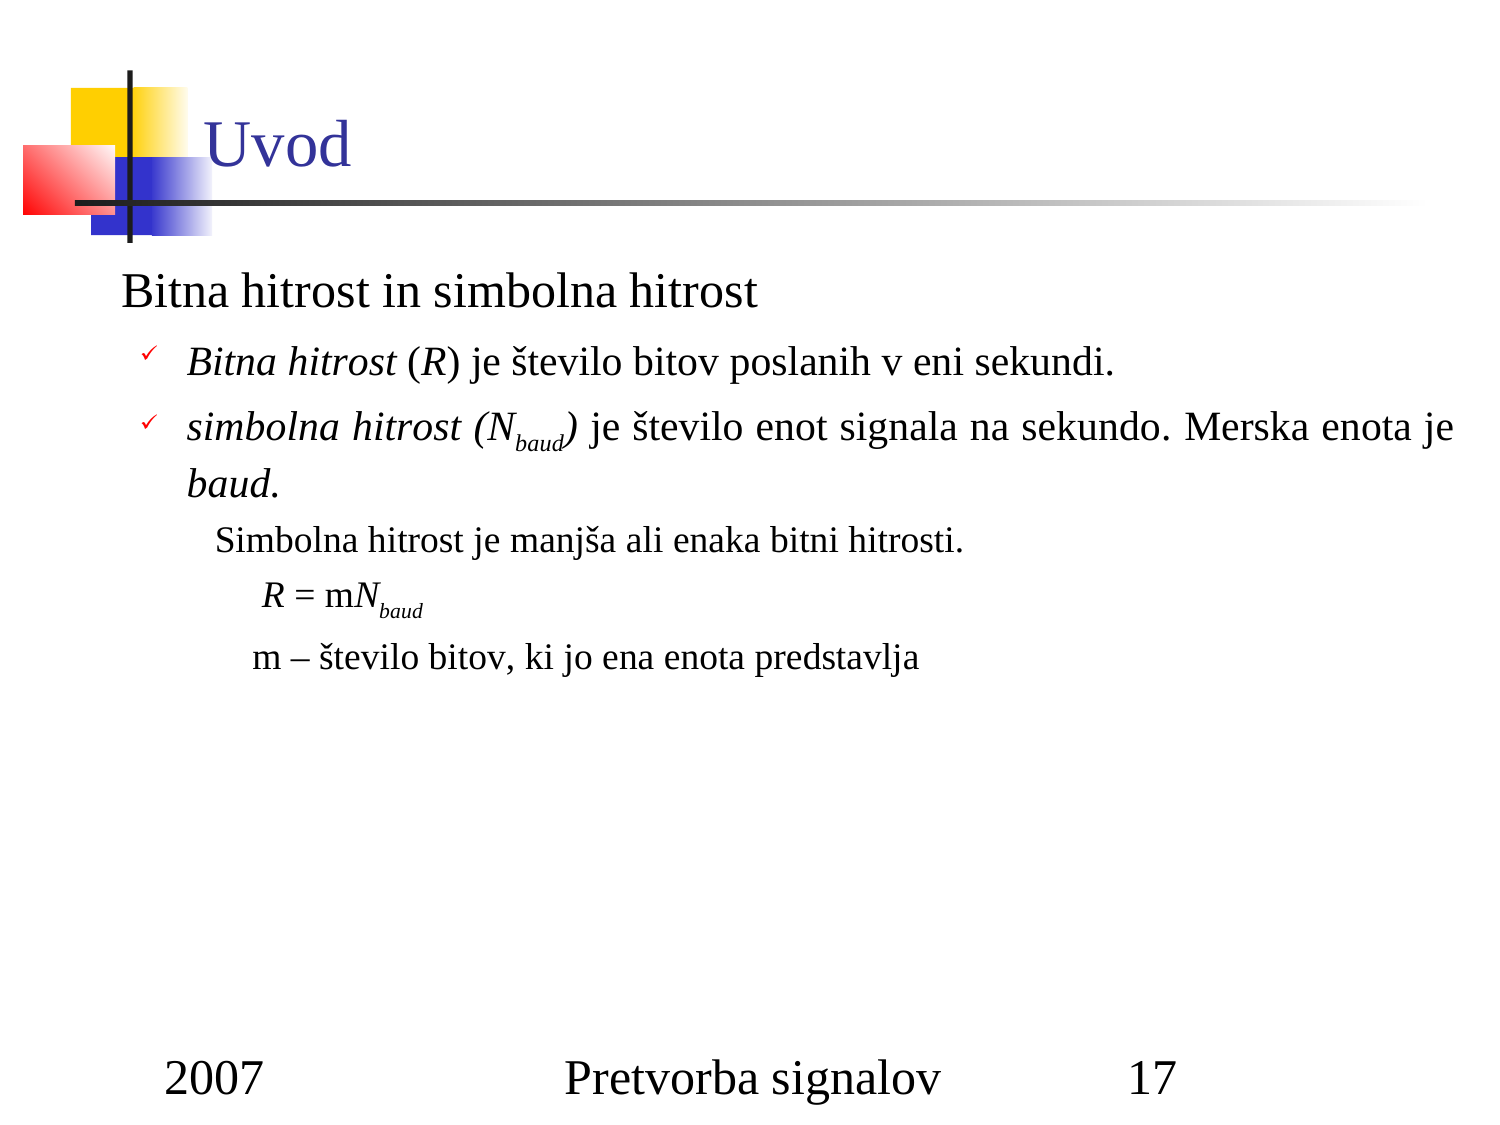

# Uvod
	Bitna hitrost in simbolna hitrost
Bitna hitrost (R) je število bitov poslanih v eni sekundi.
simbolna hitrost (Nbaud) je število enot signala na sekundo. Merska enota je baud.
Simbolna hitrost je manjša ali enaka bitni hitrosti.
	 R = mNbaud
	m – število bitov, ki jo ena enota predstavlja
2007
Pretvorba signalov
17